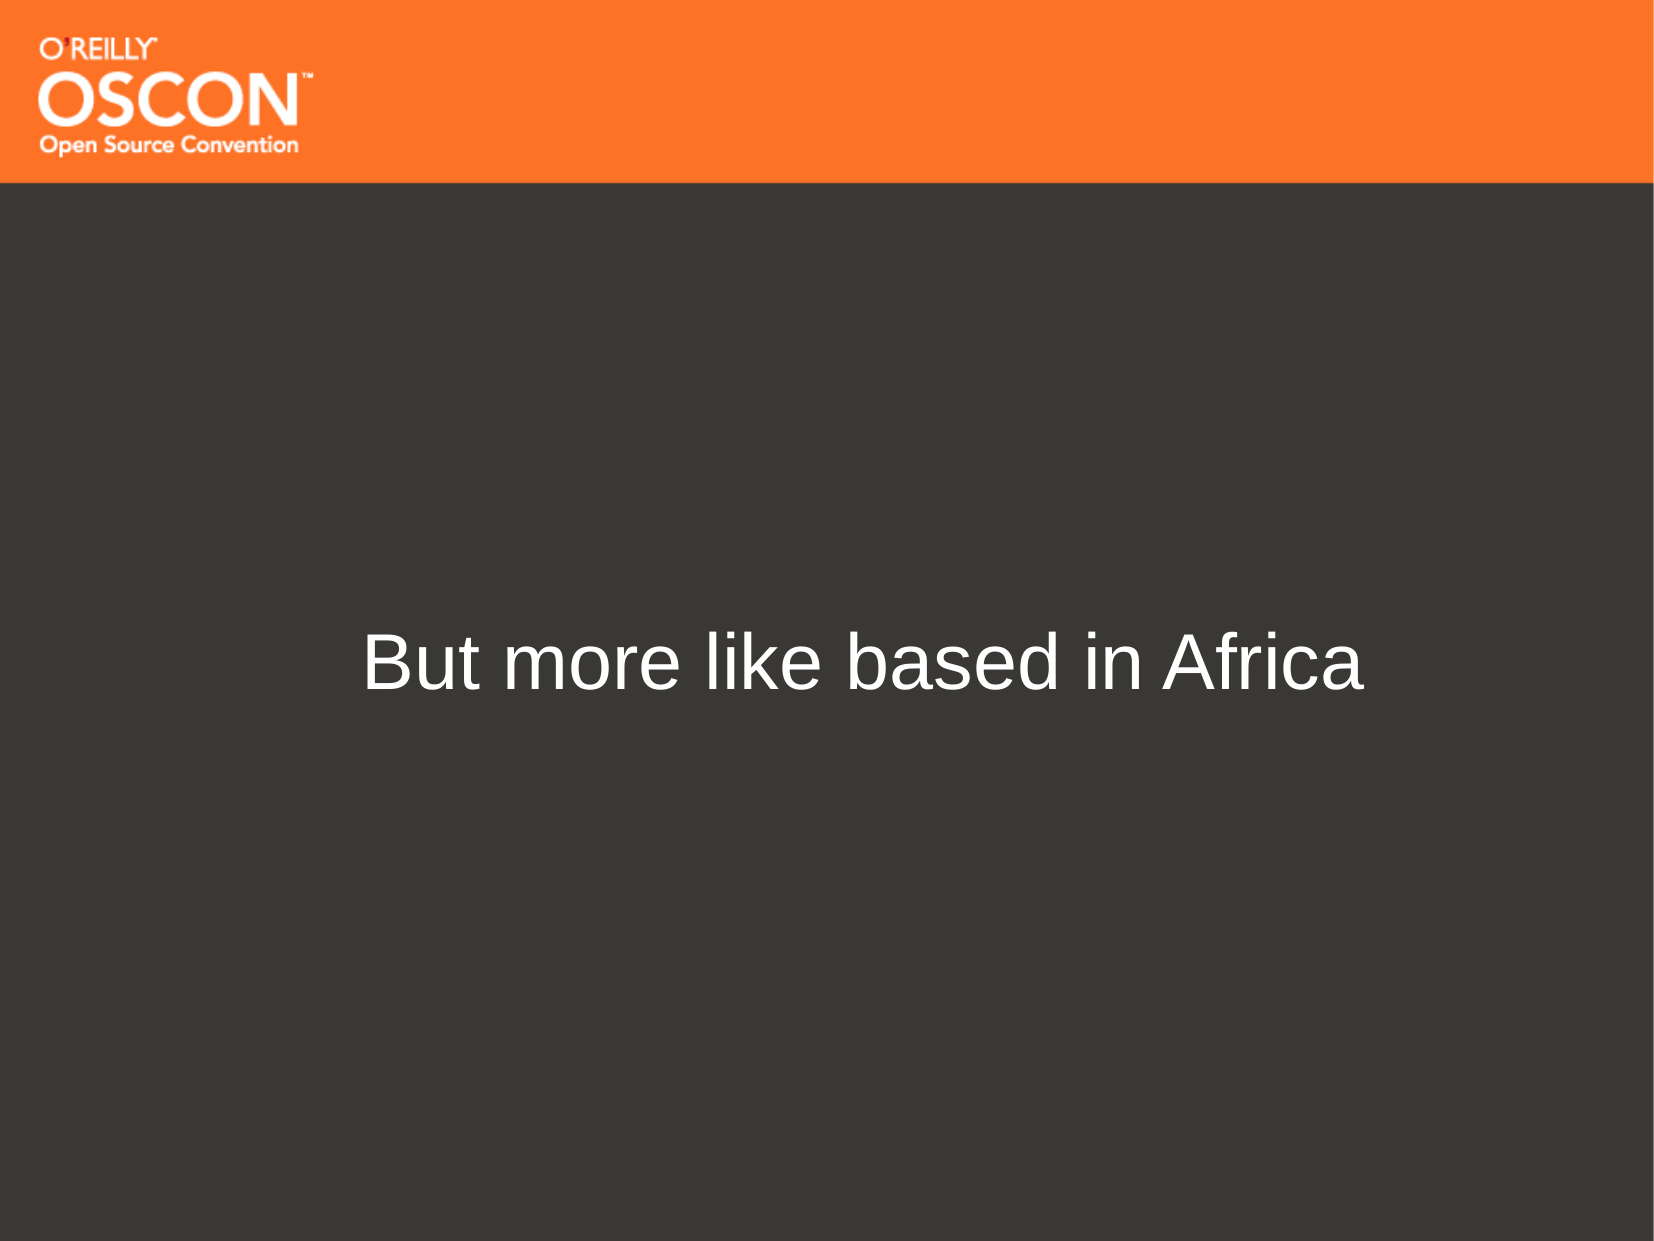

#
But more like based in Africa